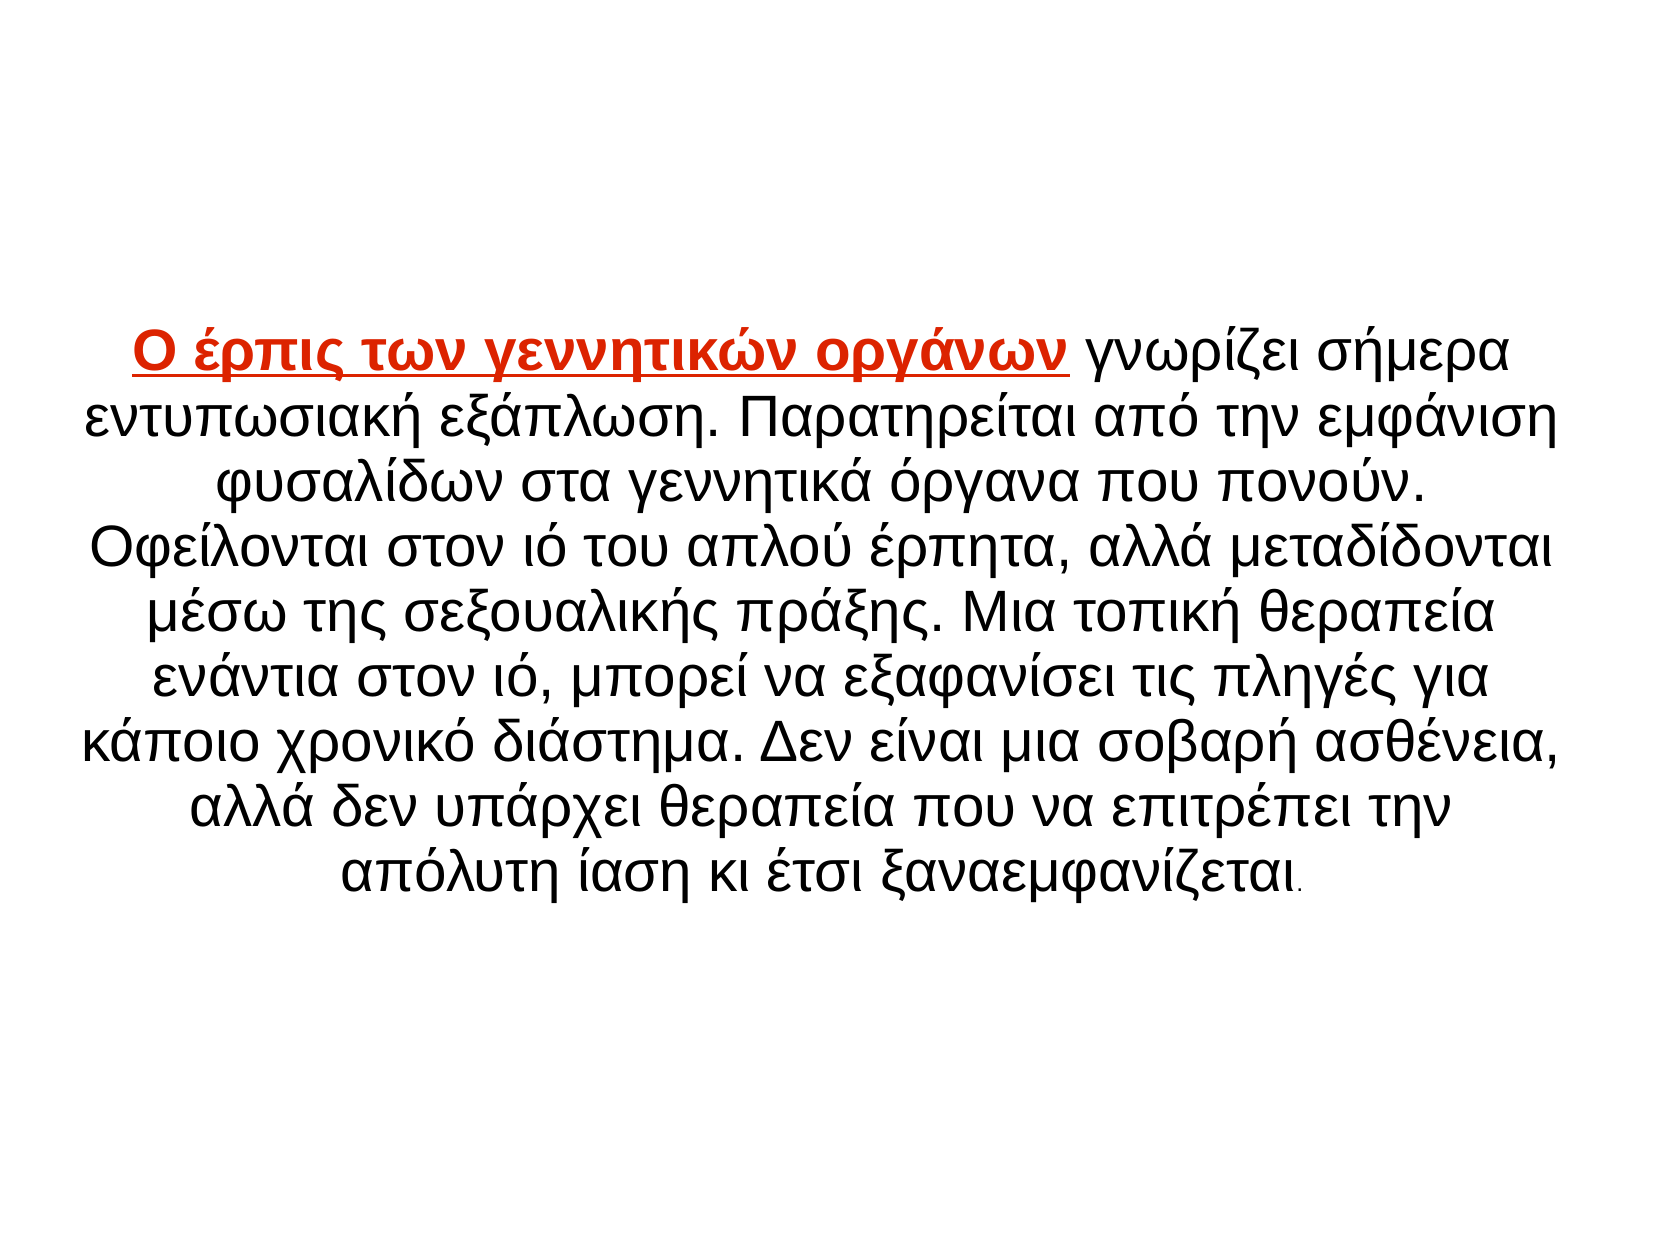

# Ο έρπις των γεννητικών οργάνων γνωρίζει σήμερα εντυπωσιακή εξάπλωση. Παρατηρείται από την εμφάνιση φυσαλίδων στα γεννητικά όργανα που πονούν. Οφείλονται στον ιό του απλού έρπητα, αλλά μεταδίδονται μέσω της σεξουαλικής πράξης. Μια τοπική θεραπεία ενάντια στον ιό, μπορεί να εξαφανίσει τις πληγές για κάποιο χρονικό διάστημα. Δεν είναι μια σοβαρή ασθένεια, αλλά δεν υπάρχει θεραπεία που να επιτρέπει την απόλυτη ίαση κι έτσι ξαναεμφανίζεται.